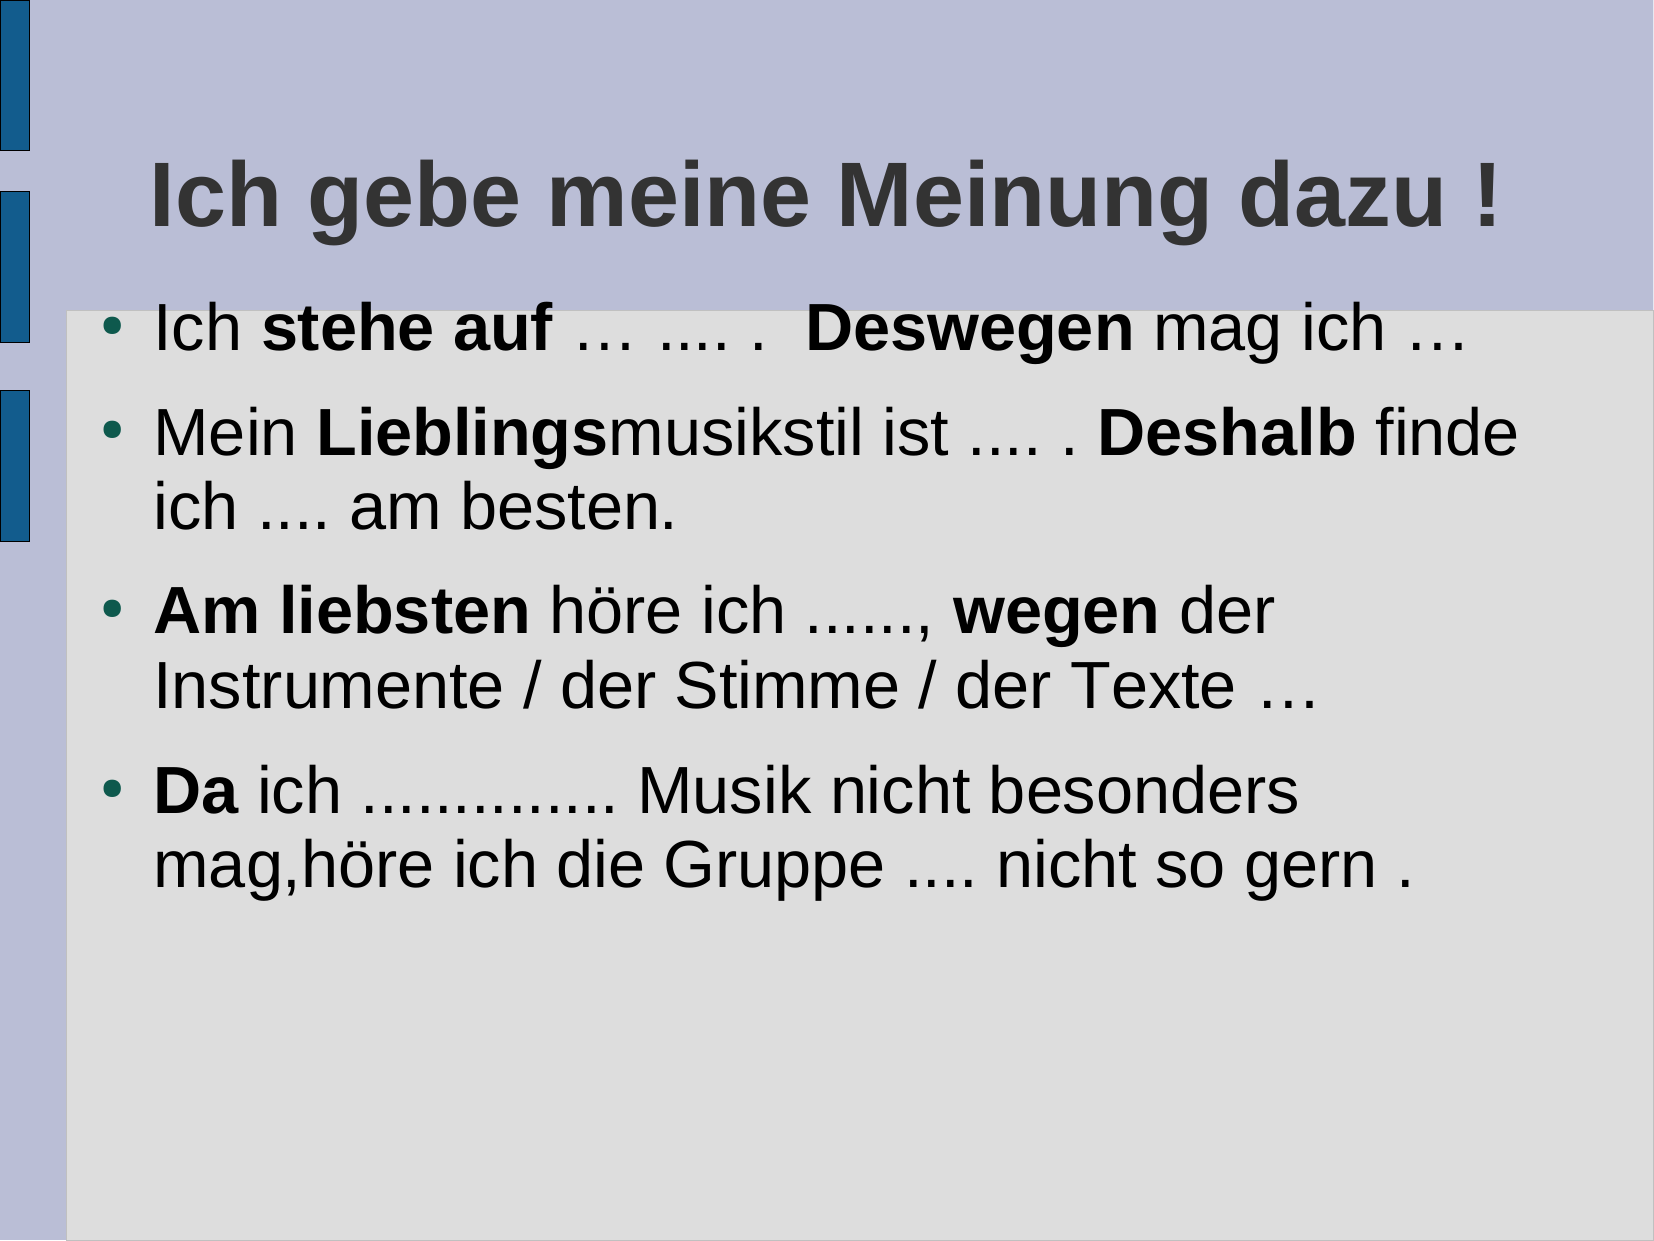

# Ich gebe meine Meinung dazu !
Ich stehe auf … .... . Deswegen mag ich …
Mein Lieblingsmusikstil ist .... . Deshalb finde ich .... am besten.
Am liebsten höre ich ......, wegen der Instrumente / der Stimme / der Texte …
Da ich .............. Musik nicht besonders mag,höre ich die Gruppe .... nicht so gern .